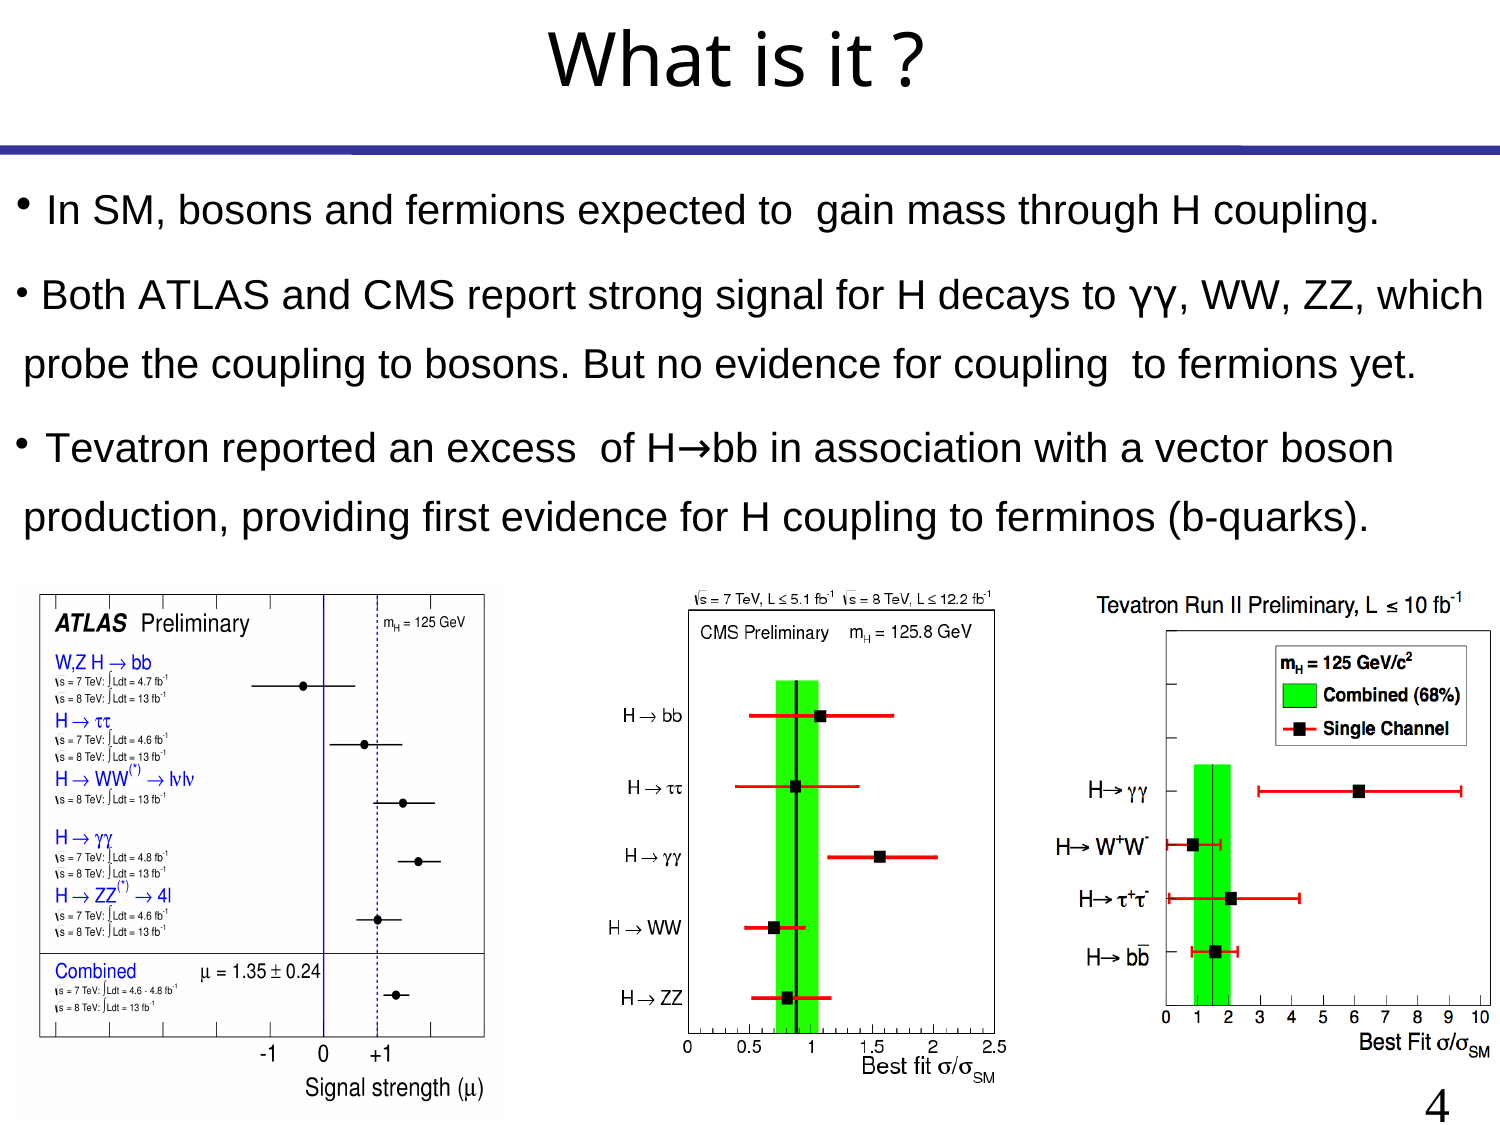

# What is it ?
 In SM, bosons and fermions expected to gain mass through H coupling.
 Both ATLAS and CMS report strong signal for H decays to γγ, WW, ZZ, which probe the coupling to bosons. But no evidence for coupling to fermions yet.
 Tevatron reported an excess of H→bb in association with a vector boson production, providing first evidence for H coupling to ferminos (b-quarks).
4